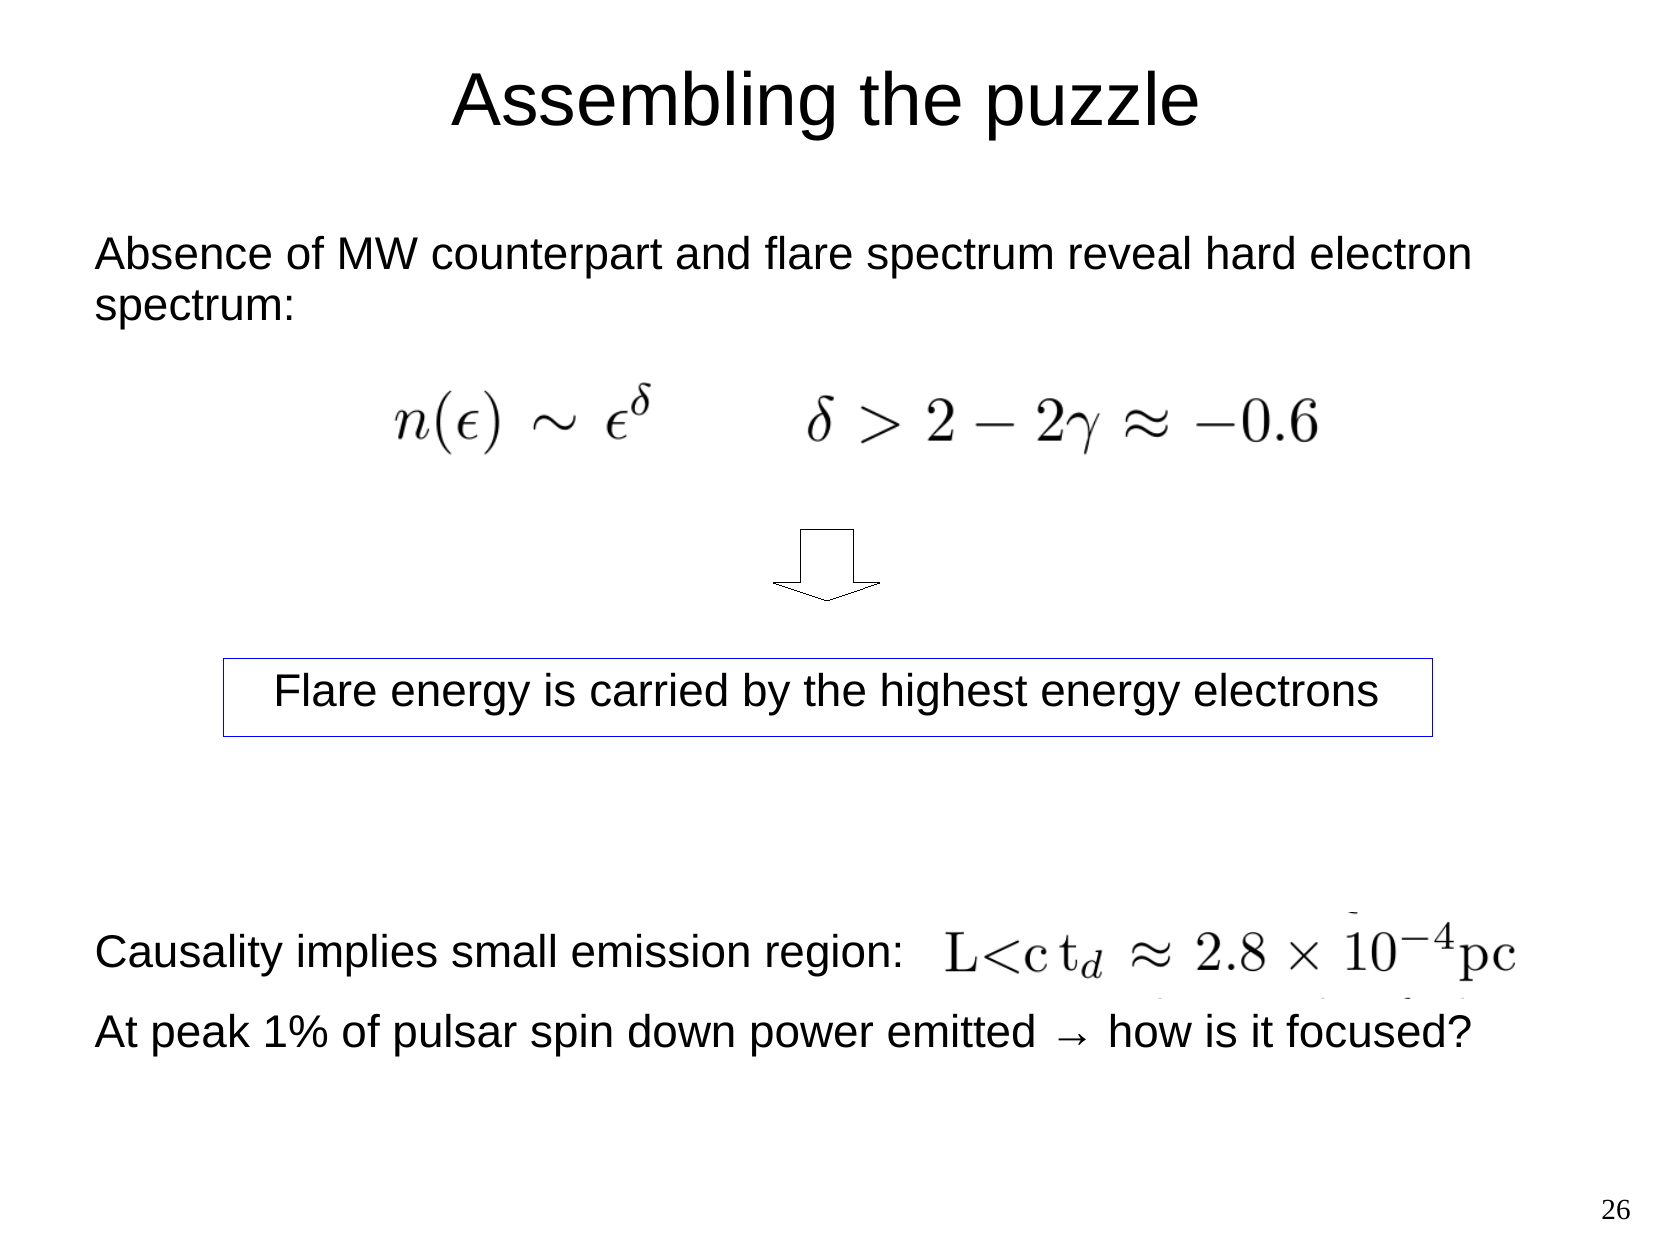

# Assembling the puzzle
Absence of MW counterpart and flare spectrum reveal hard electron spectrum:
Causality implies small emission region:
At peak 1% of pulsar spin down power emitted → how is it focused?
Flare energy is carried by the highest energy electrons
26